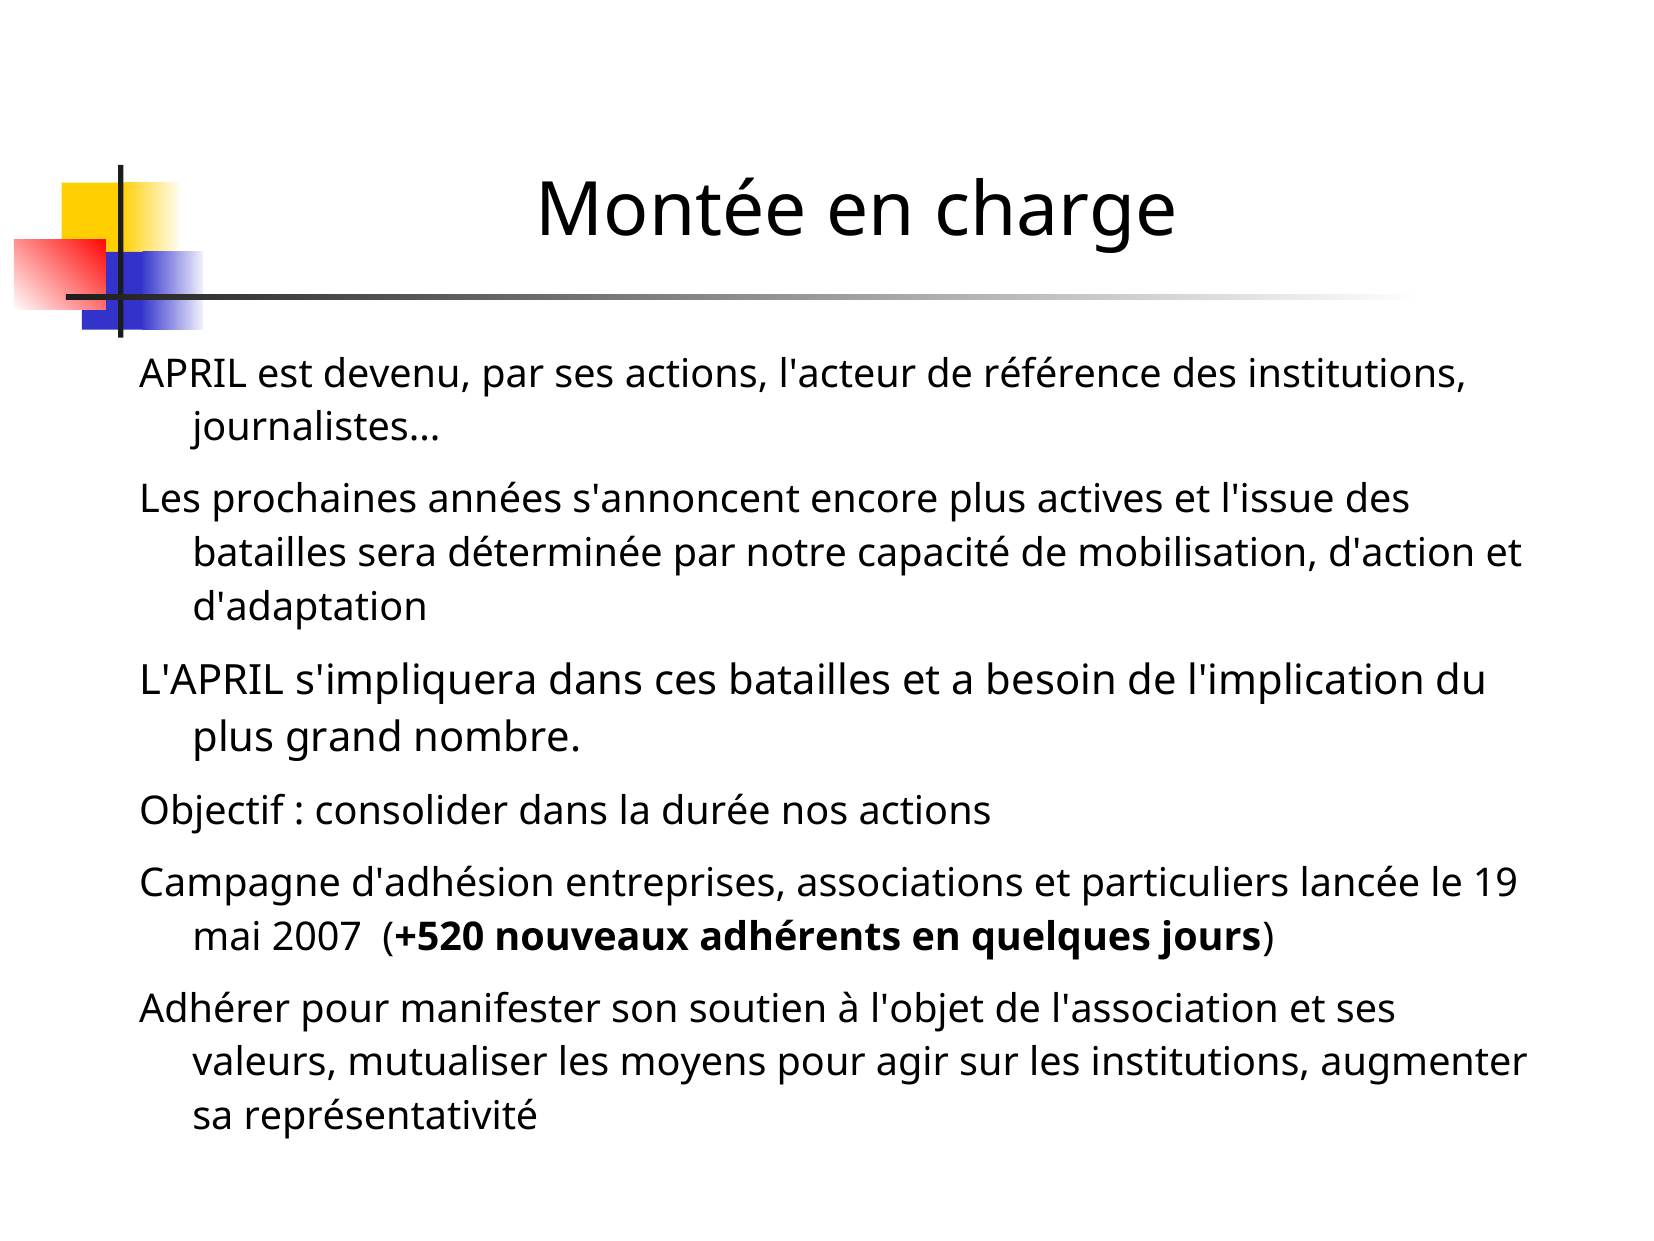

# Montée en charge
APRIL est devenu, par ses actions, l'acteur de référence des institutions, journalistes...
Les prochaines années s'annoncent encore plus actives et l'issue des batailles sera déterminée par notre capacité de mobilisation, d'action et d'adaptation
L'APRIL s'impliquera dans ces batailles et a besoin de l'implication du plus grand nombre.
Objectif : consolider dans la durée nos actions
Campagne d'adhésion entreprises, associations et particuliers lancée le 19 mai 2007 (+520 nouveaux adhérents en quelques jours)
Adhérer pour manifester son soutien à l'objet de l'association et ses valeurs, mutualiser les moyens pour agir sur les institutions, augmenter sa représentativité